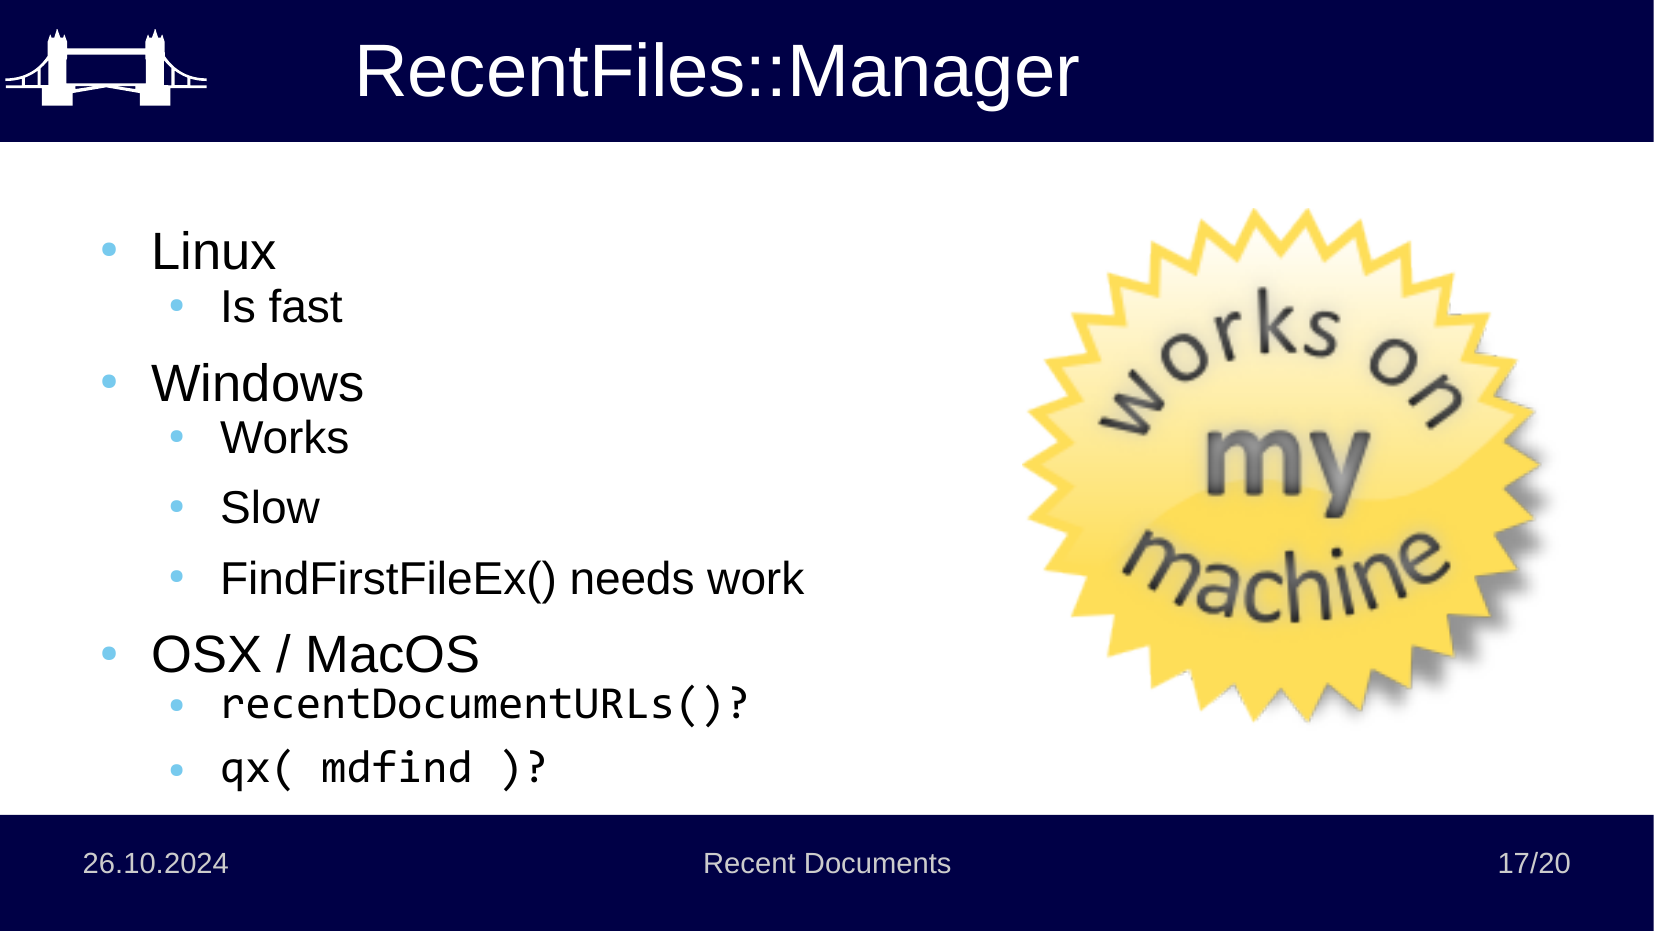

# RecentFiles::Manager
Linux
Is fast
Windows
Works
Slow
FindFirstFileEx() needs work
OSX / MacOS
recentDocumentURLs()?
qx( mdfind )?
08. März 2019
17